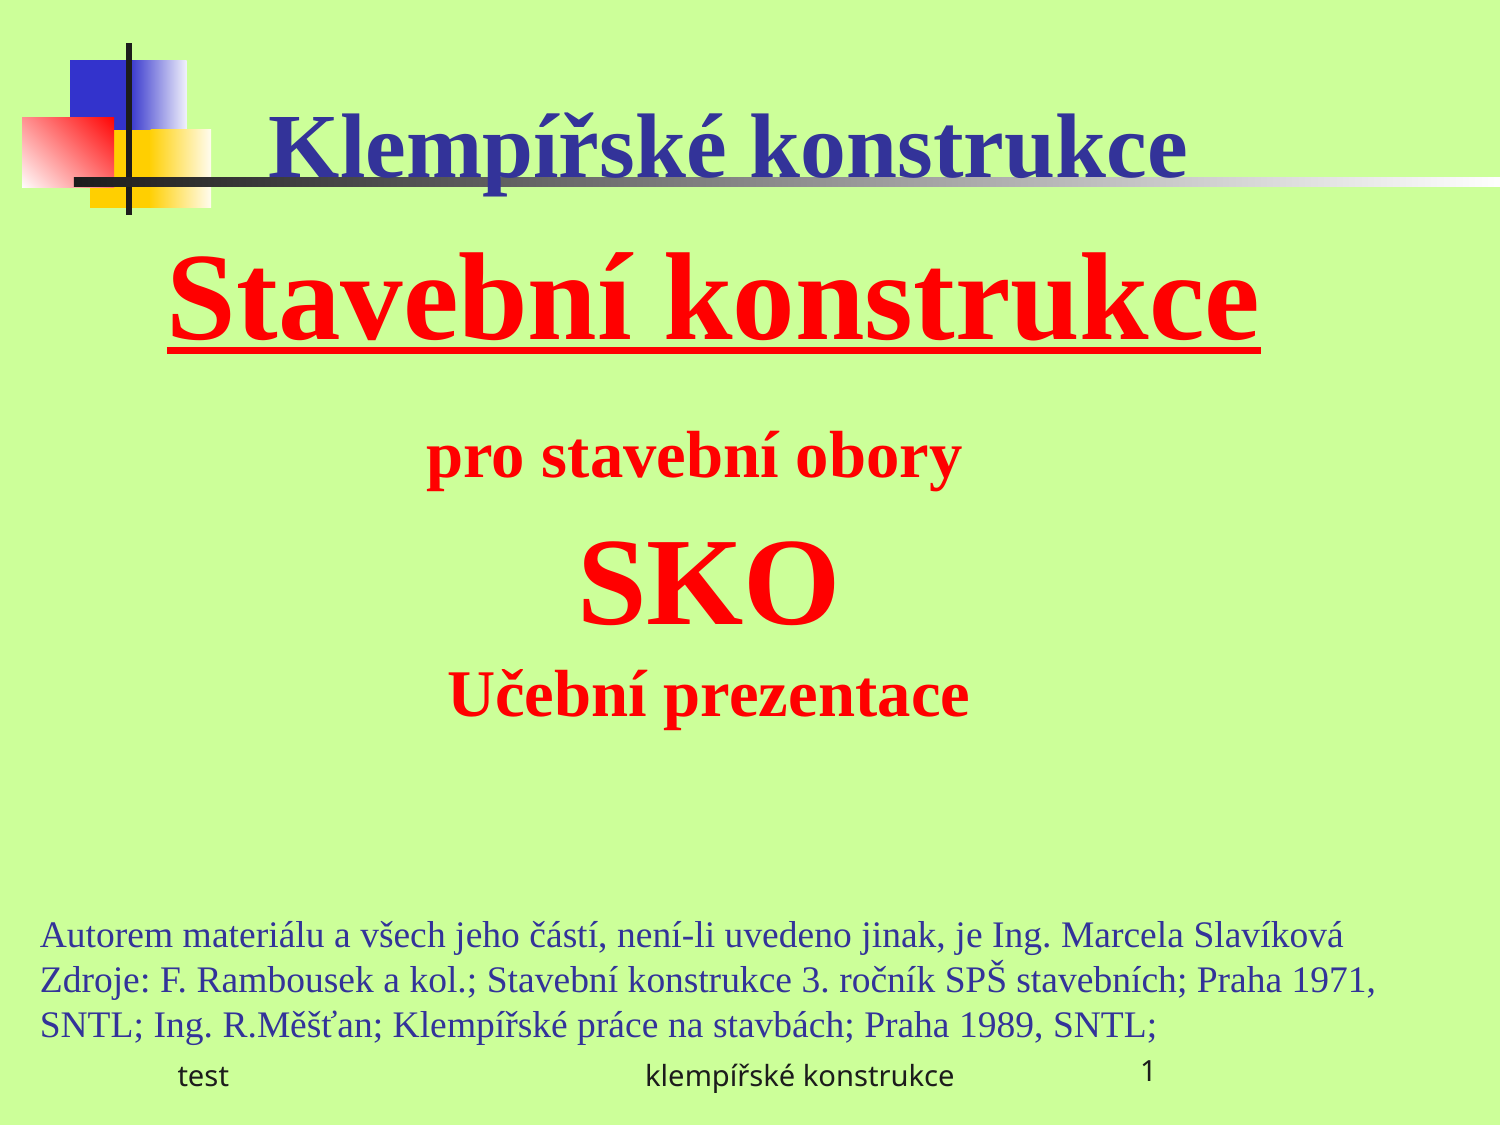

# Klempířské konstrukce
 Stavební konstrukce
pro stavební obory
SKO
Učební prezentace
Autorem materiálu a všech jeho částí, není-li uvedeno jinak, je Ing. Marcela Slavíková
Zdroje: F. Rambousek a kol.; Stavební konstrukce 3. ročník SPŠ stavebních; Praha 1971, SNTL; Ing. R.Měšťan; Klempířské práce na stavbách; Praha 1989, SNTL;
test
klempířské konstrukce